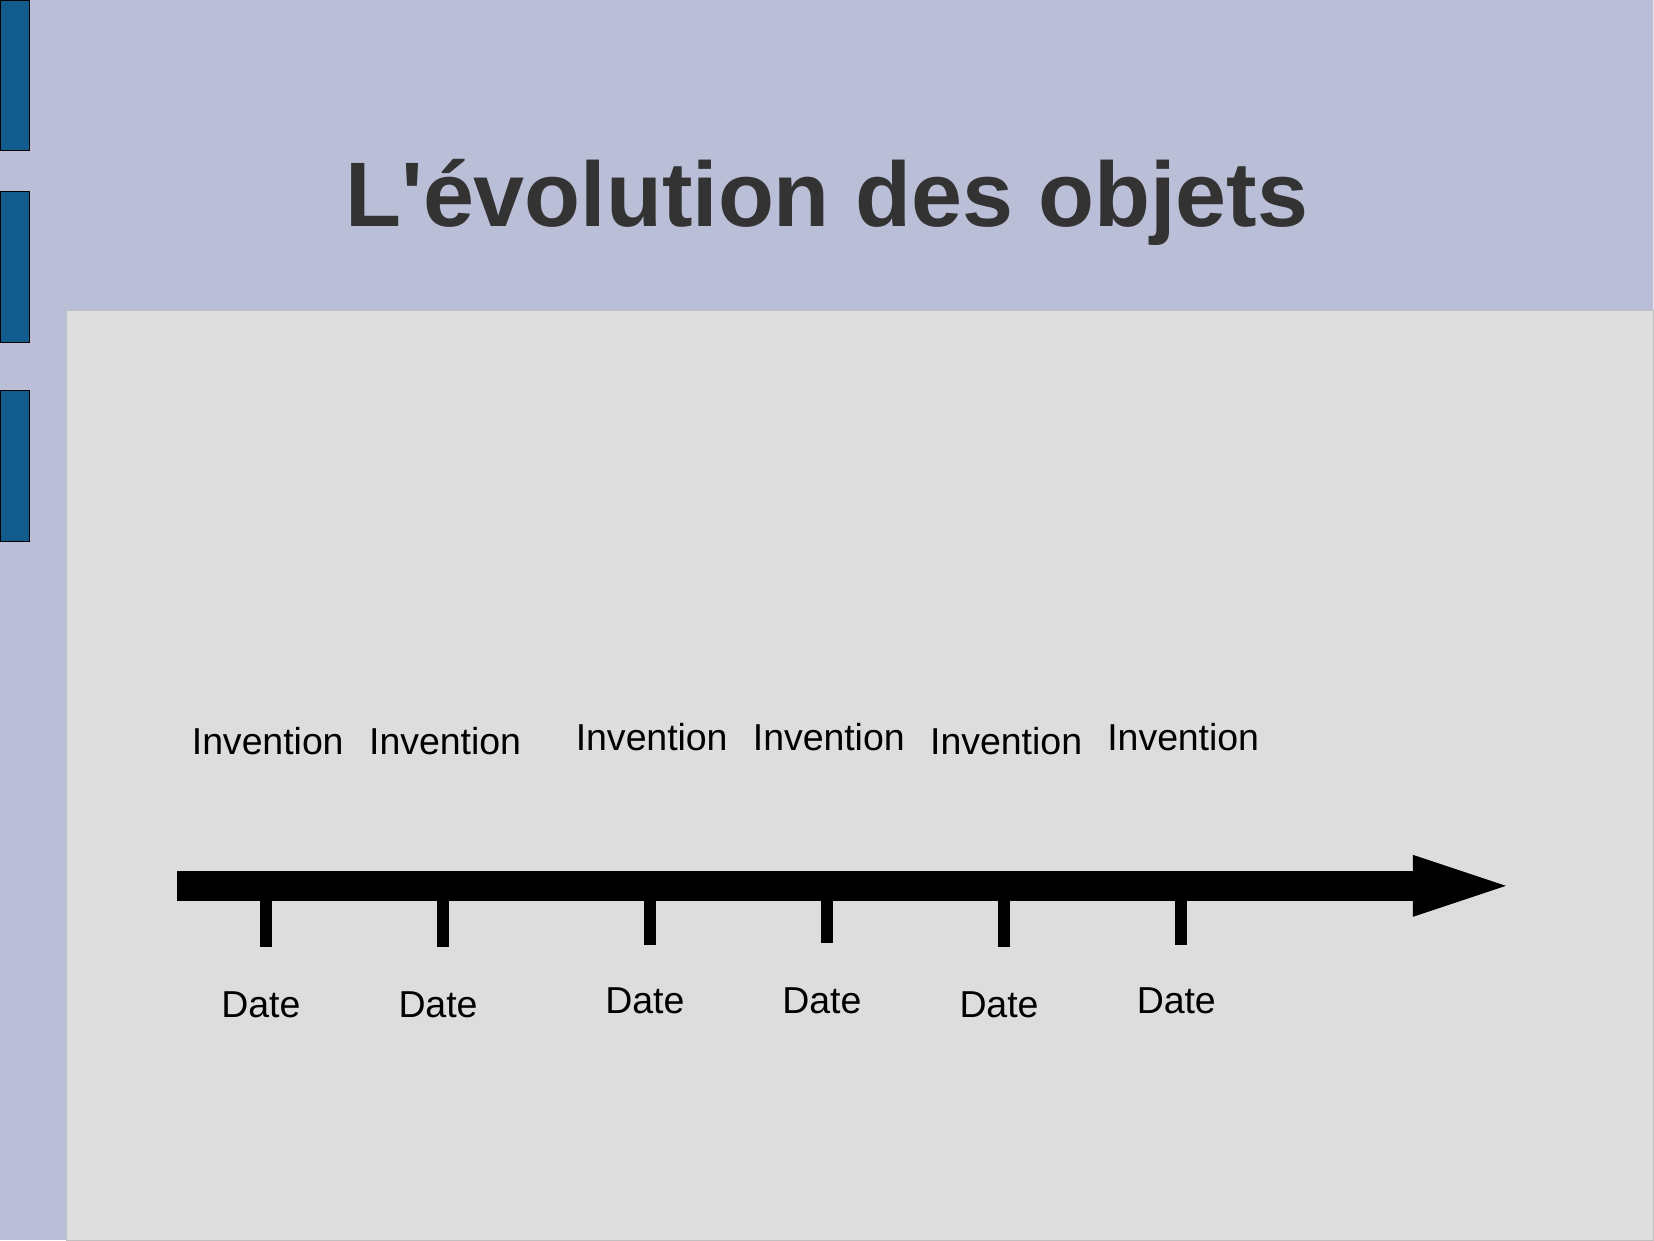

# L'évolution des objets
Invention
Date
Invention
Date
Invention
Date
Invention
Date
Invention
Date
Invention
Date